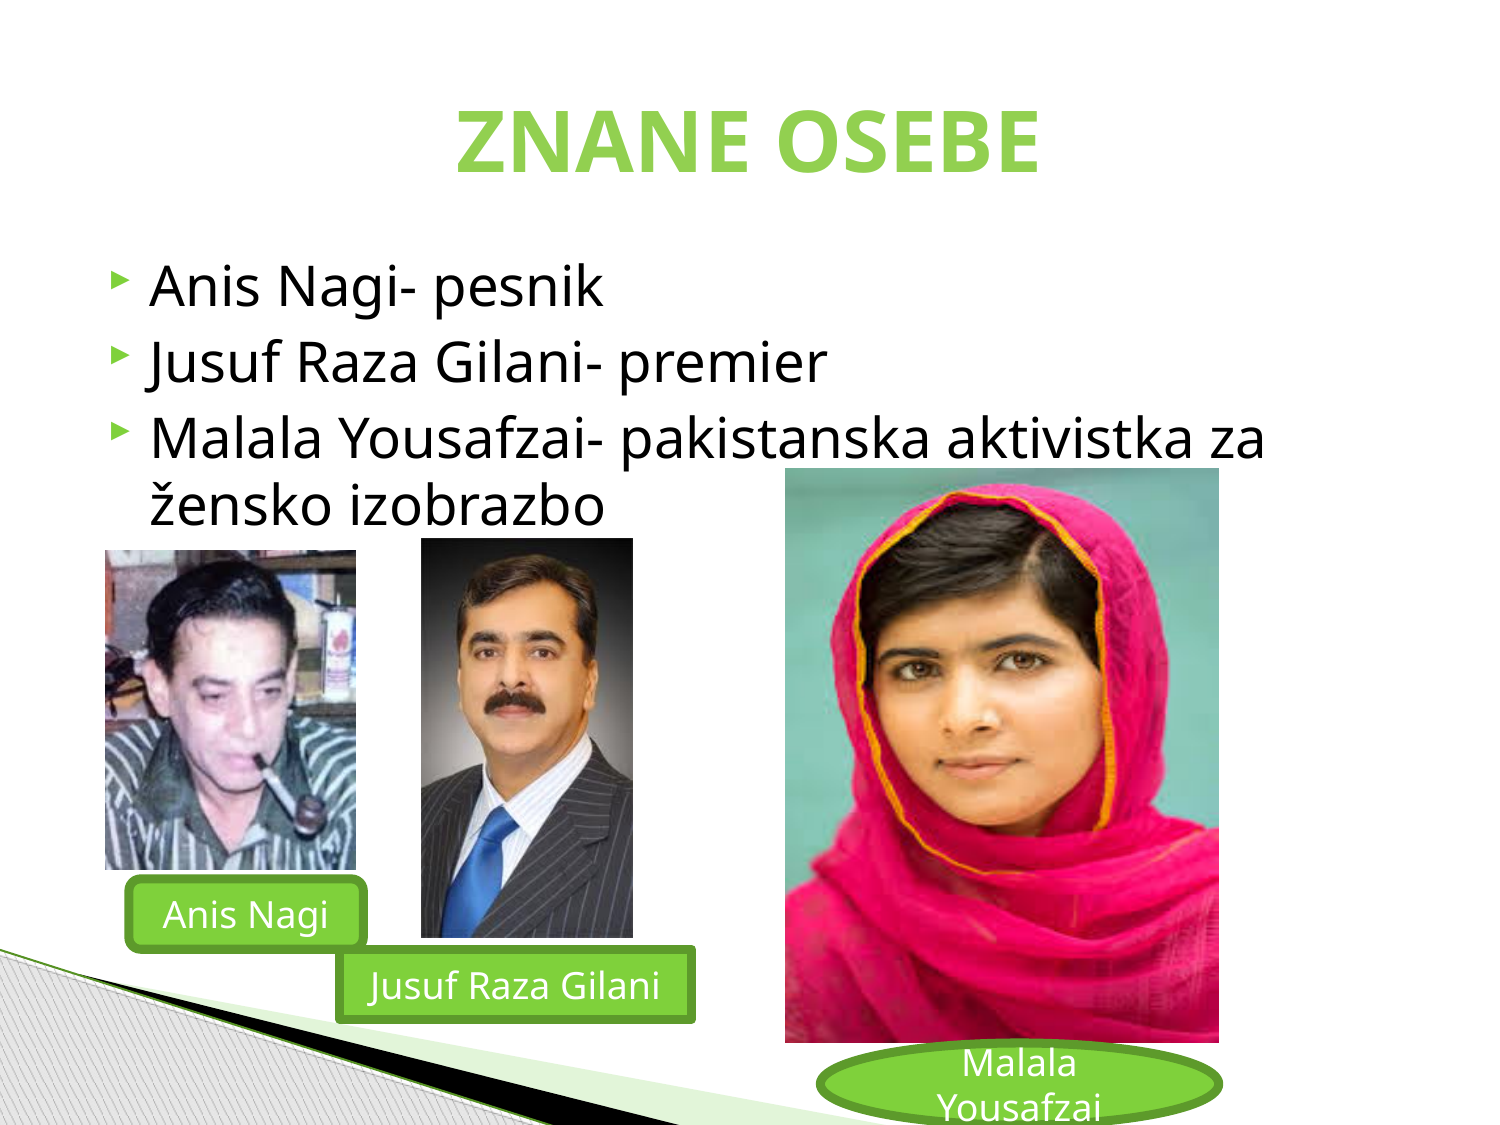

ZNANE OSEBE
# Anis Nagi- pesnik
Jusuf Raza Gilani- premier
Malala Yousafzai- pakistanska aktivistka za žensko izobrazbo
Anis Nagi
Jusuf Raza Gilani
Malala Yousafzai